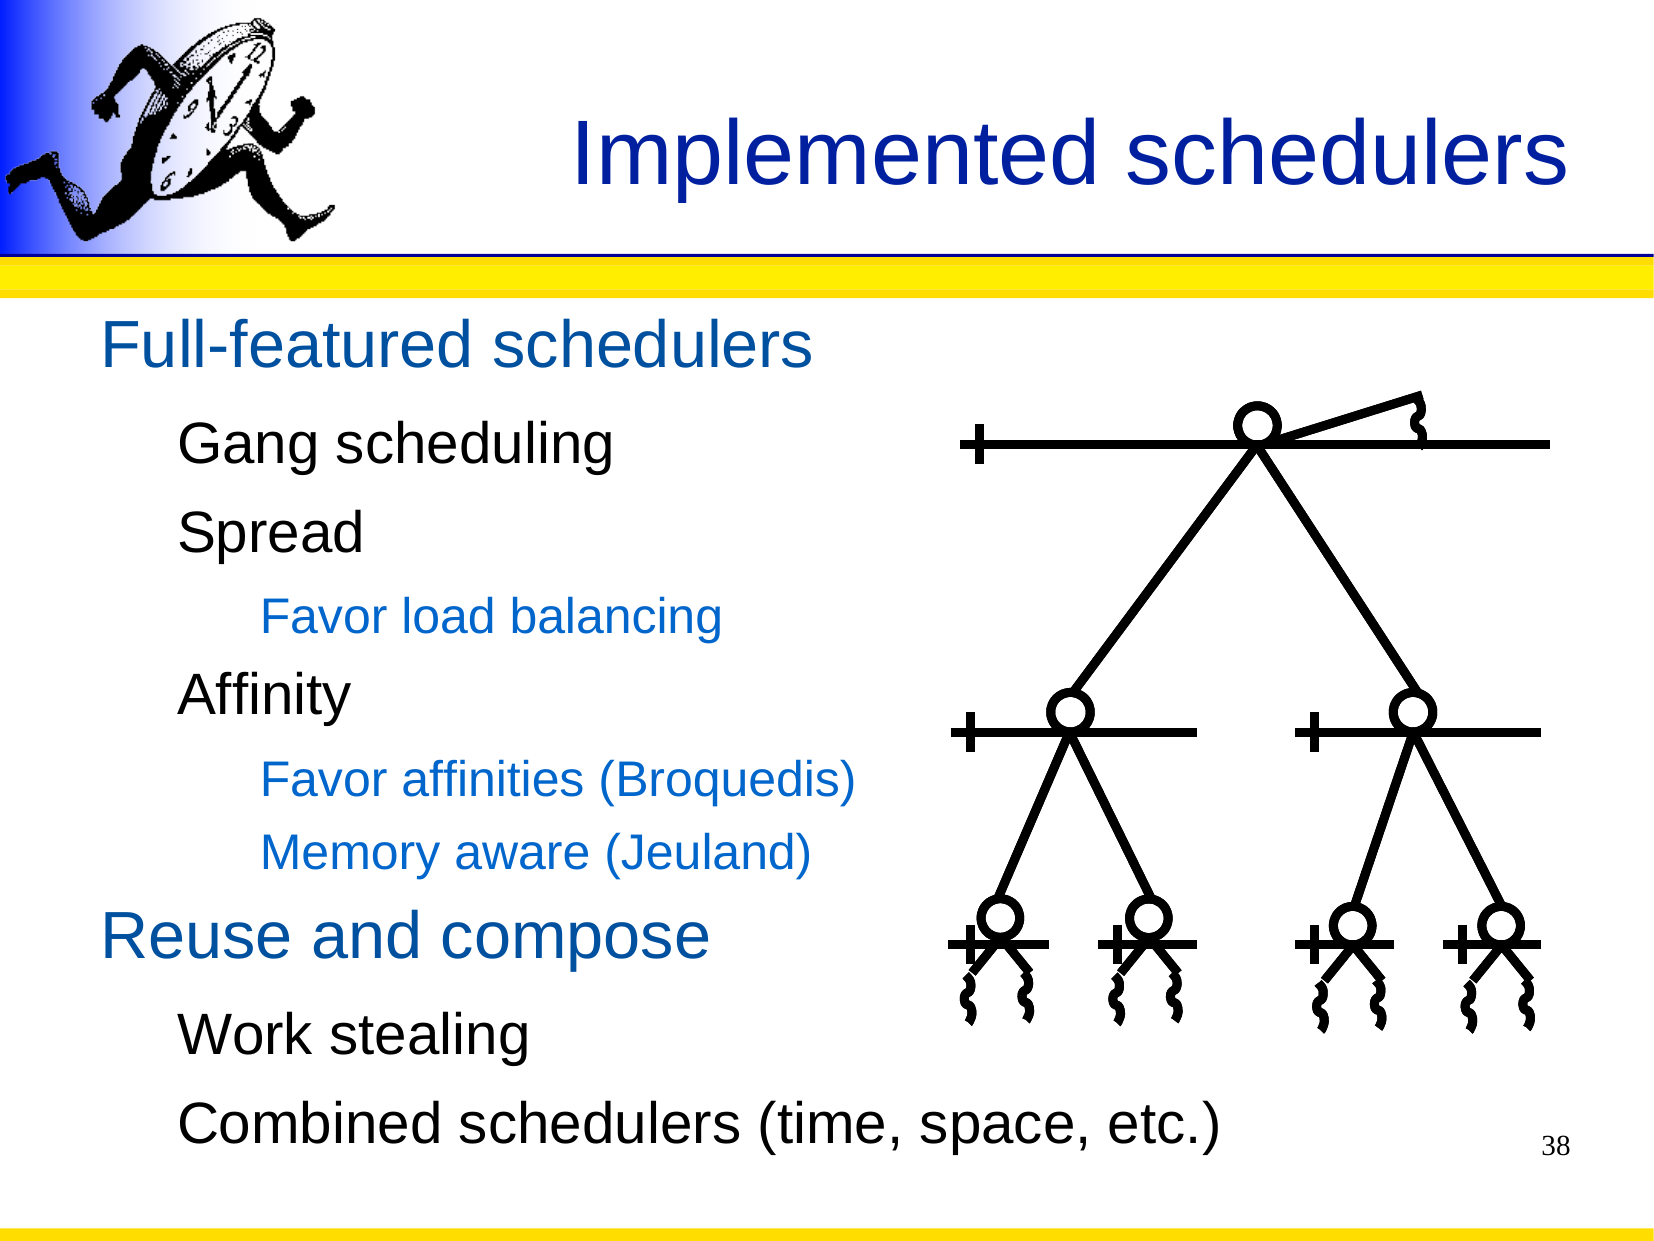

# Implemented schedulers
Full-featured schedulers
Gang scheduling
Spread
Favor load balancing
Affinity
Favor affinities (Broquedis)
Memory aware (Jeuland)
Reuse and compose
Work stealing
Combined schedulers (time, space, etc.)
38